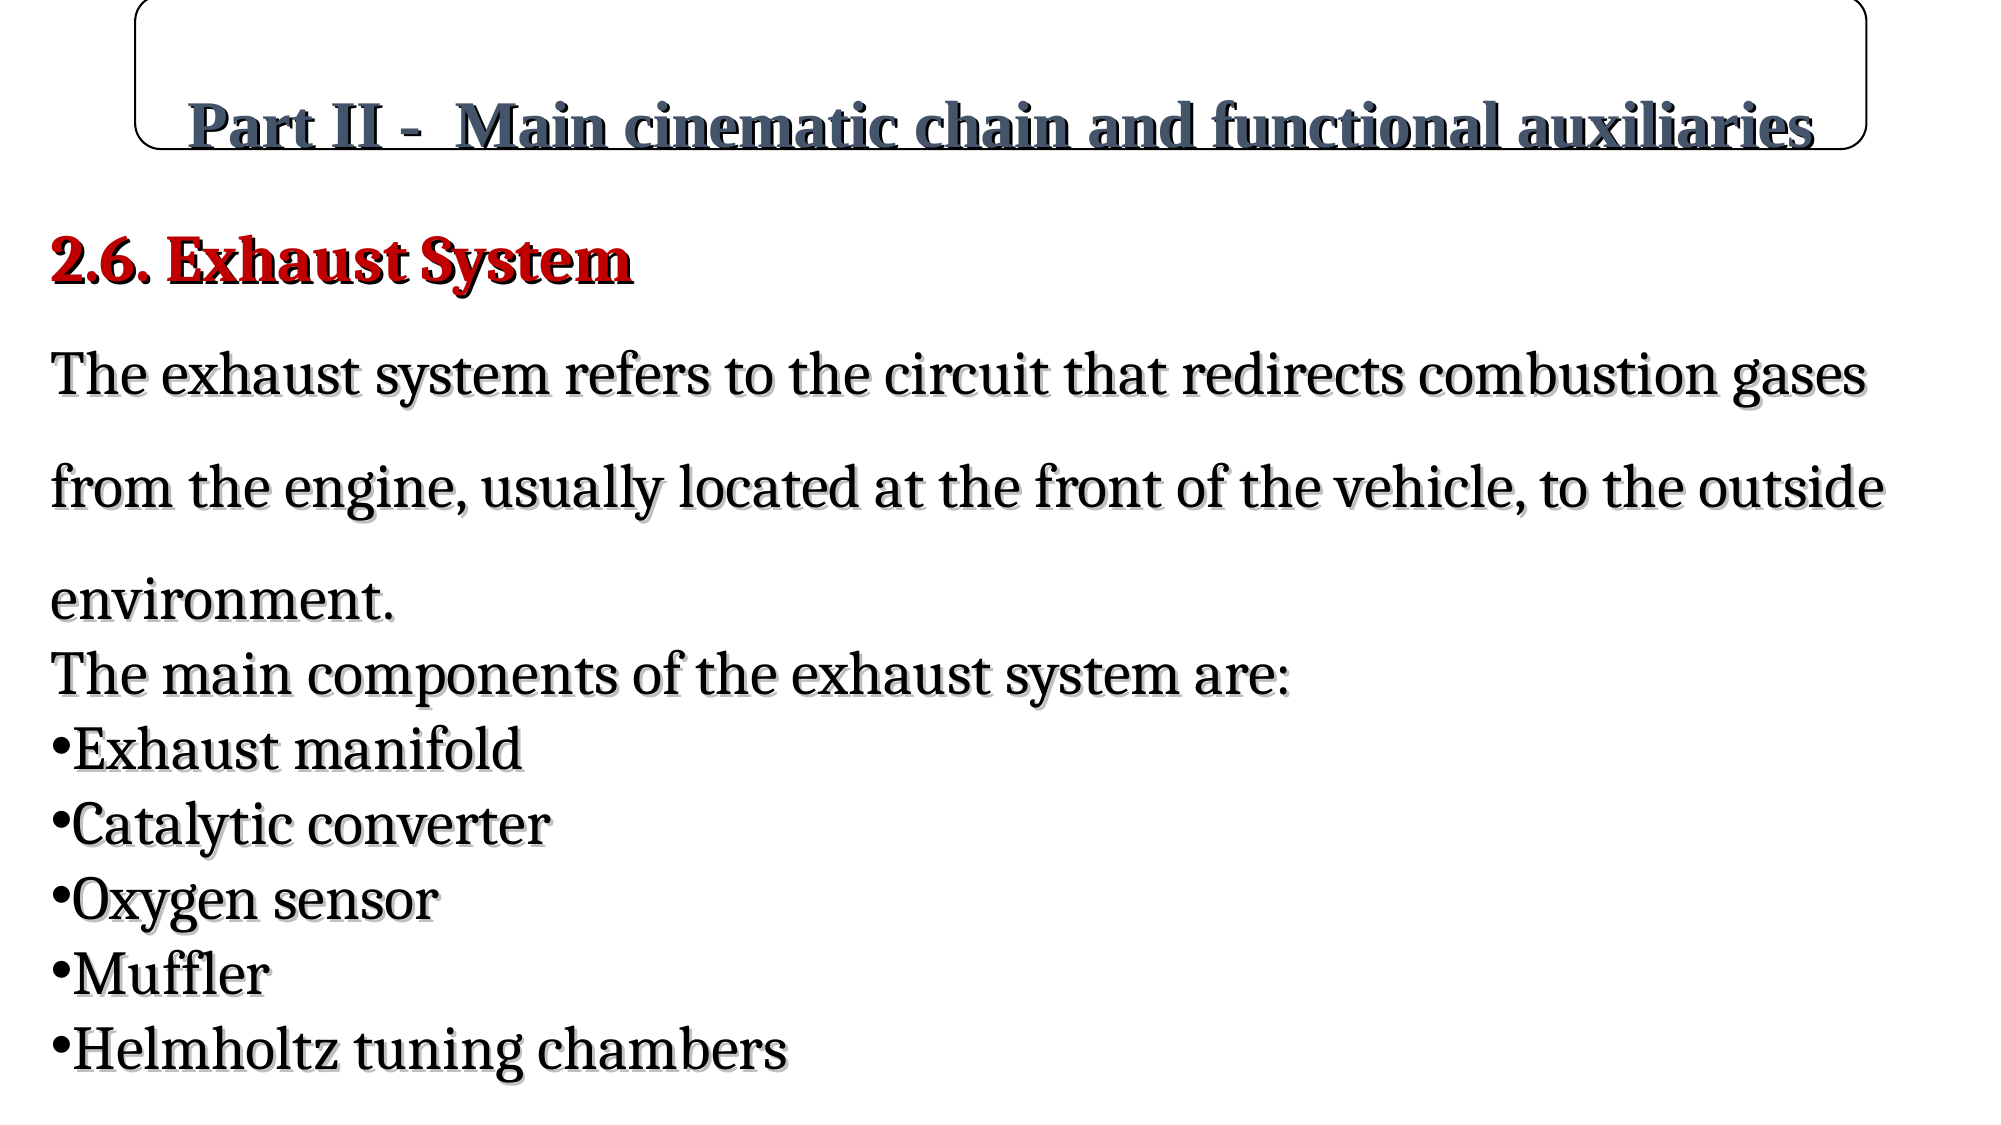

Part II - Main cinematic chain and functional auxiliaries
2.6. Exhaust System
The exhaust system refers to the circuit that redirects combustion gases from the engine, usually located at the front of the vehicle, to the outside environment.
The main components of the exhaust system are:
Exhaust manifold
Catalytic converter
Oxygen sensor
Muffler
Helmholtz tuning chambers